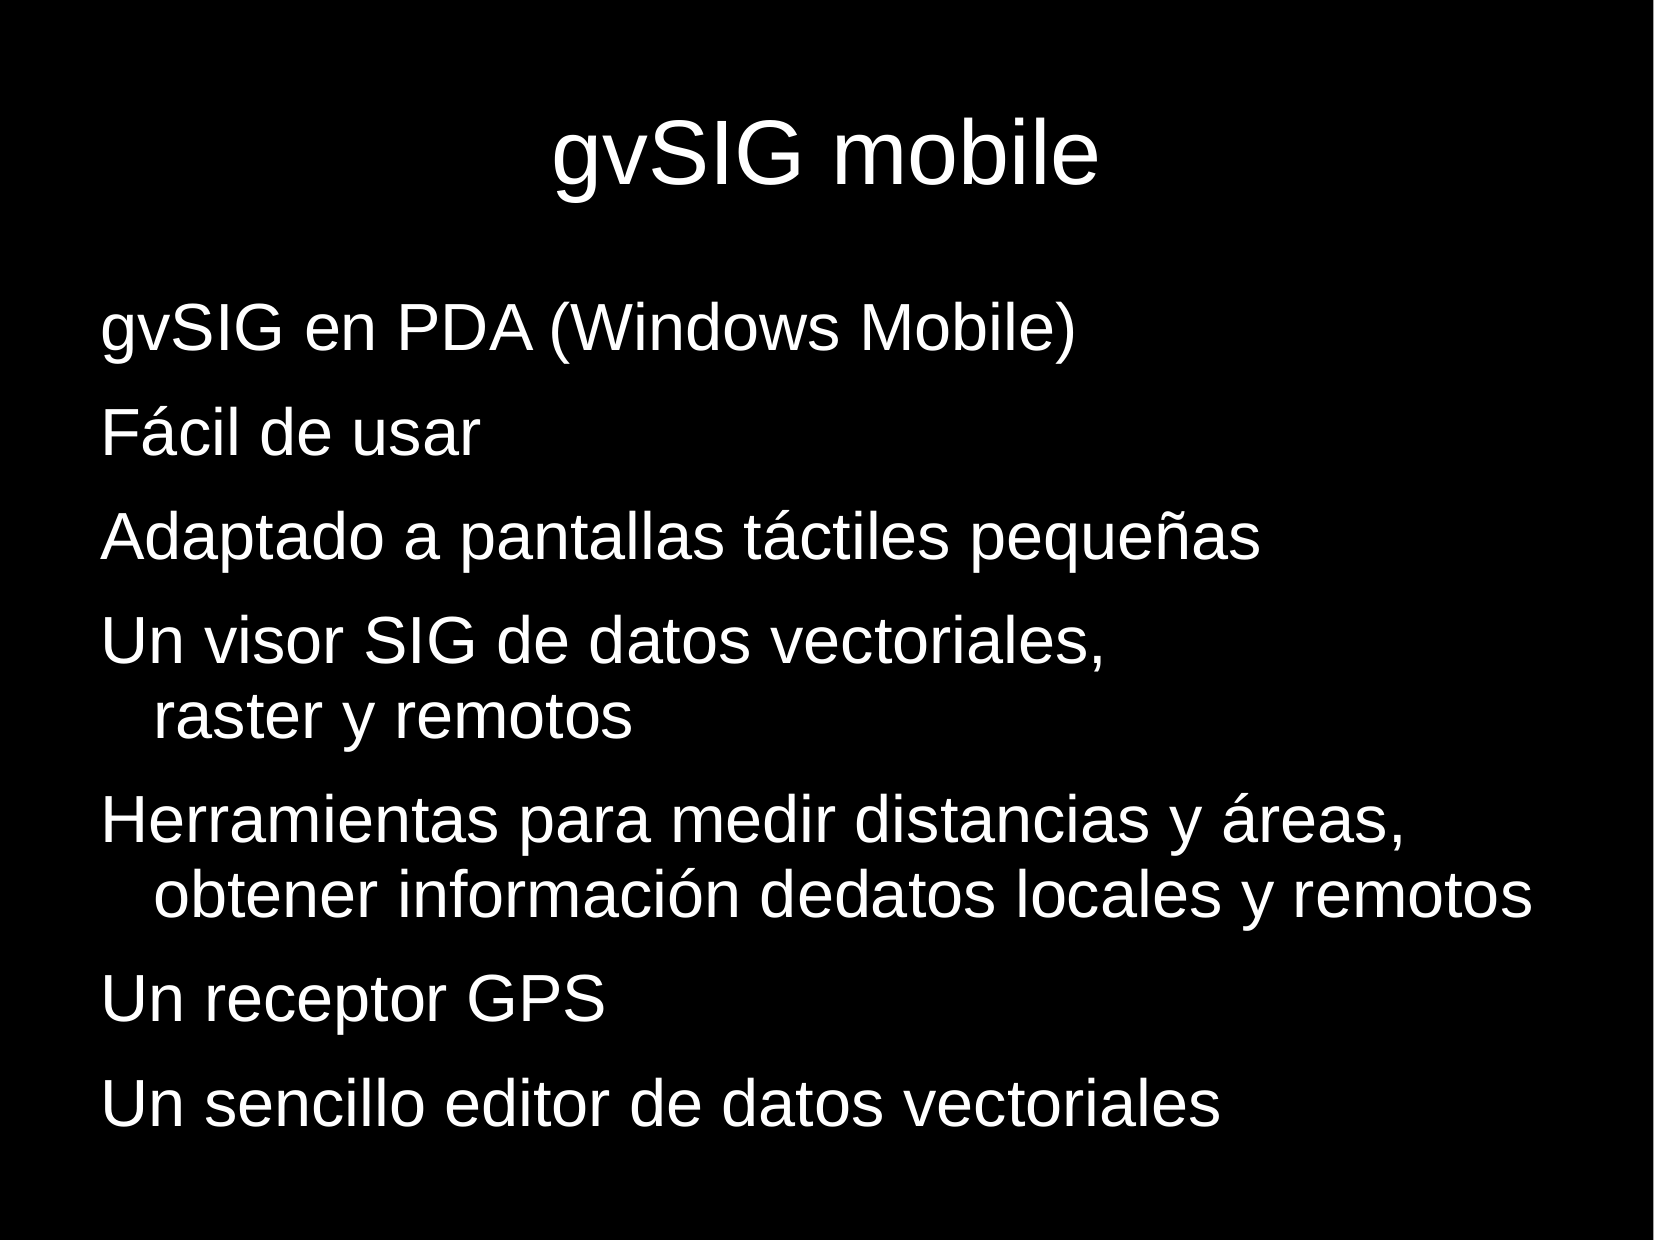

# gvSIG mobile
gvSIG en PDA (Windows Mobile)
Fácil de usar
Adaptado a pantallas táctiles pequeñas
Un visor SIG de datos vectoriales,
raster y remotos
Herramientas para medir distancias y áreas, obtener información dedatos locales y remotos
Un receptor GPS
Un sencillo editor de datos vectoriales